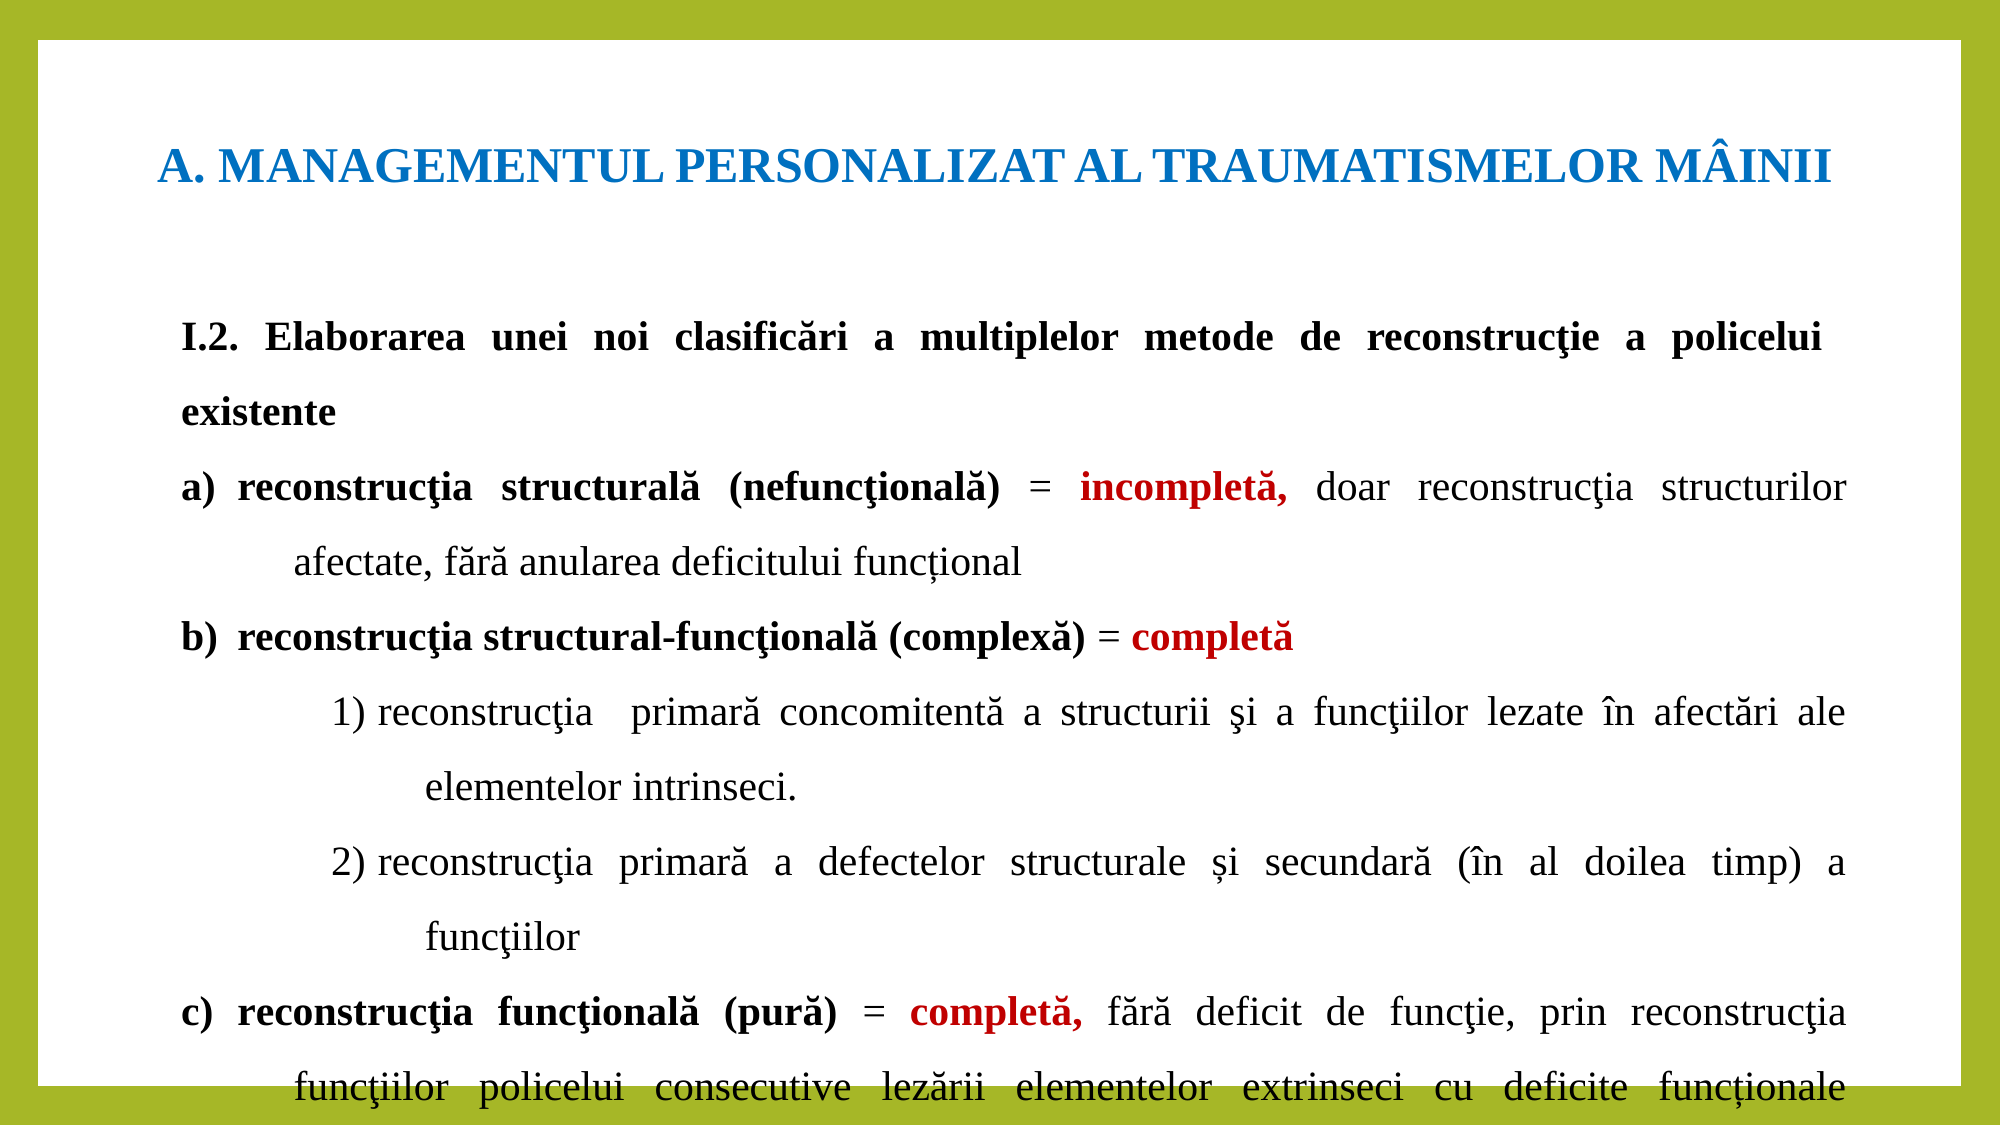

# A. MANAGEMENTUL PERSONALIZAT AL TRAUMATISMELOR MÂINII
I.2. Elaborarea unei noi clasificări a multiplelor metode de reconstrucţie a policelui existente
reconstrucţia structurală (nefuncţională) = incompletă, doar reconstrucţia structurilor afectate, fără anularea deficitului funcțional
reconstrucţia structural-funcţională (complexă) = completă
reconstrucţia primară concomitentă a structurii şi a funcţiilor lezate în afectări ale elementelor intrinseci.
reconstrucţia primară a defectelor structurale și secundară (în al doilea timp) a funcţiilor
reconstrucţia funcţională (pură) = completă, fără deficit de funcţie, prin reconstrucţia funcţiilor policelui consecutive lezării elementelor extrinseci cu deficite funcționale definitive (în absența afectării structurii lui anatomice).